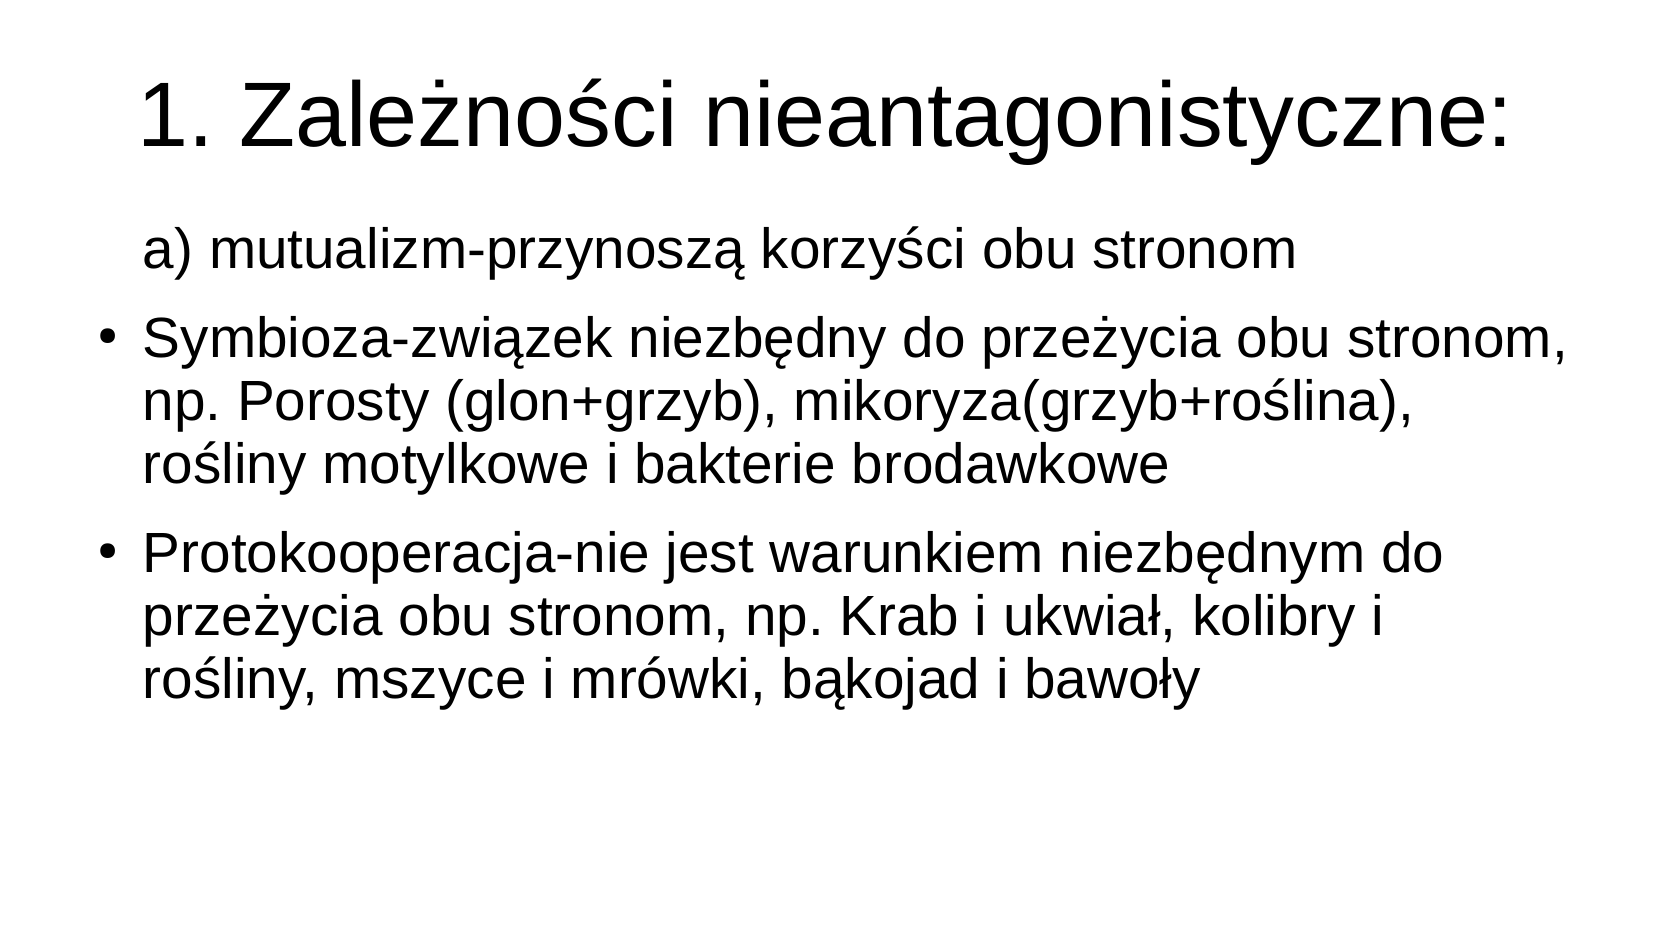

# 1. Zależności nieantagonistyczne:
a) mutualizm-przynoszą korzyści obu stronom
Symbioza-związek niezbędny do przeżycia obu stronom, np. Porosty (glon+grzyb), mikoryza(grzyb+roślina), rośliny motylkowe i bakterie brodawkowe
Protokooperacja-nie jest warunkiem niezbędnym do przeżycia obu stronom, np. Krab i ukwiał, kolibry i rośliny, mszyce i mrówki, bąkojad i bawoły